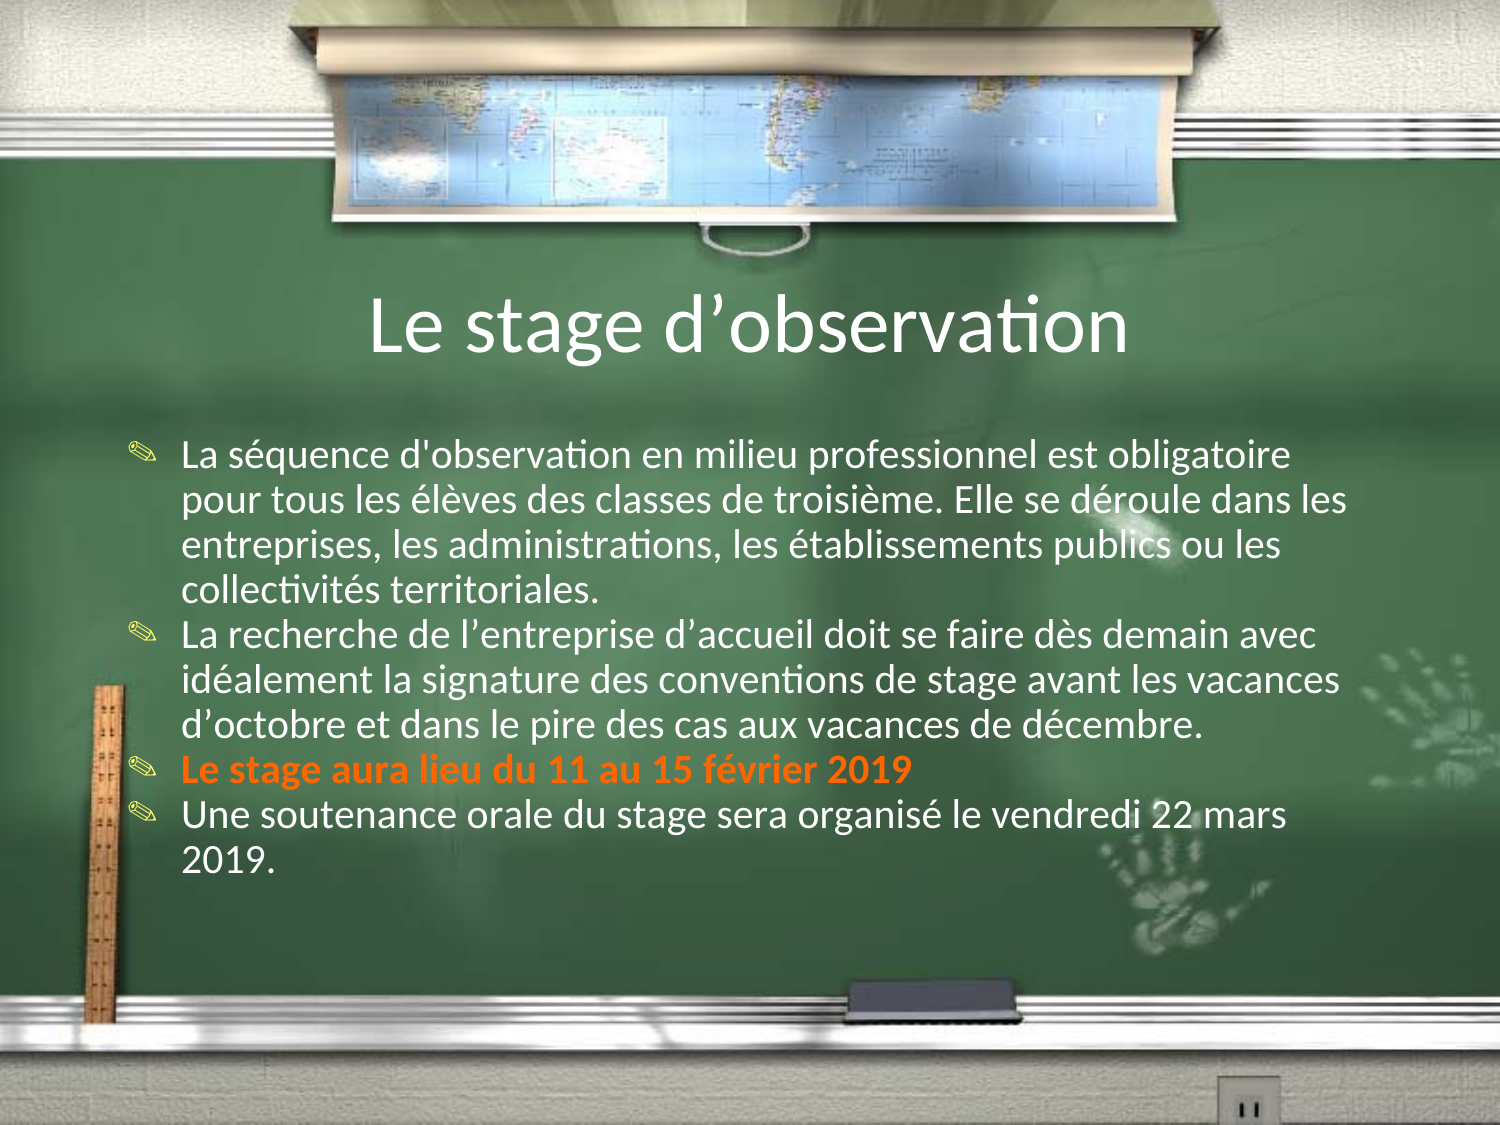

Le stage d’observation
La séquence d'observation en milieu professionnel est obligatoire pour tous les élèves des classes de troisième. Elle se déroule dans les entreprises, les administrations, les établissements publics ou les collectivités territoriales.
La recherche de l’entreprise d’accueil doit se faire dès demain avec idéalement la signature des conventions de stage avant les vacances d’octobre et dans le pire des cas aux vacances de décembre.
Le stage aura lieu du 11 au 15 février 2019
Une soutenance orale du stage sera organisé le vendredi 22 mars 2019.